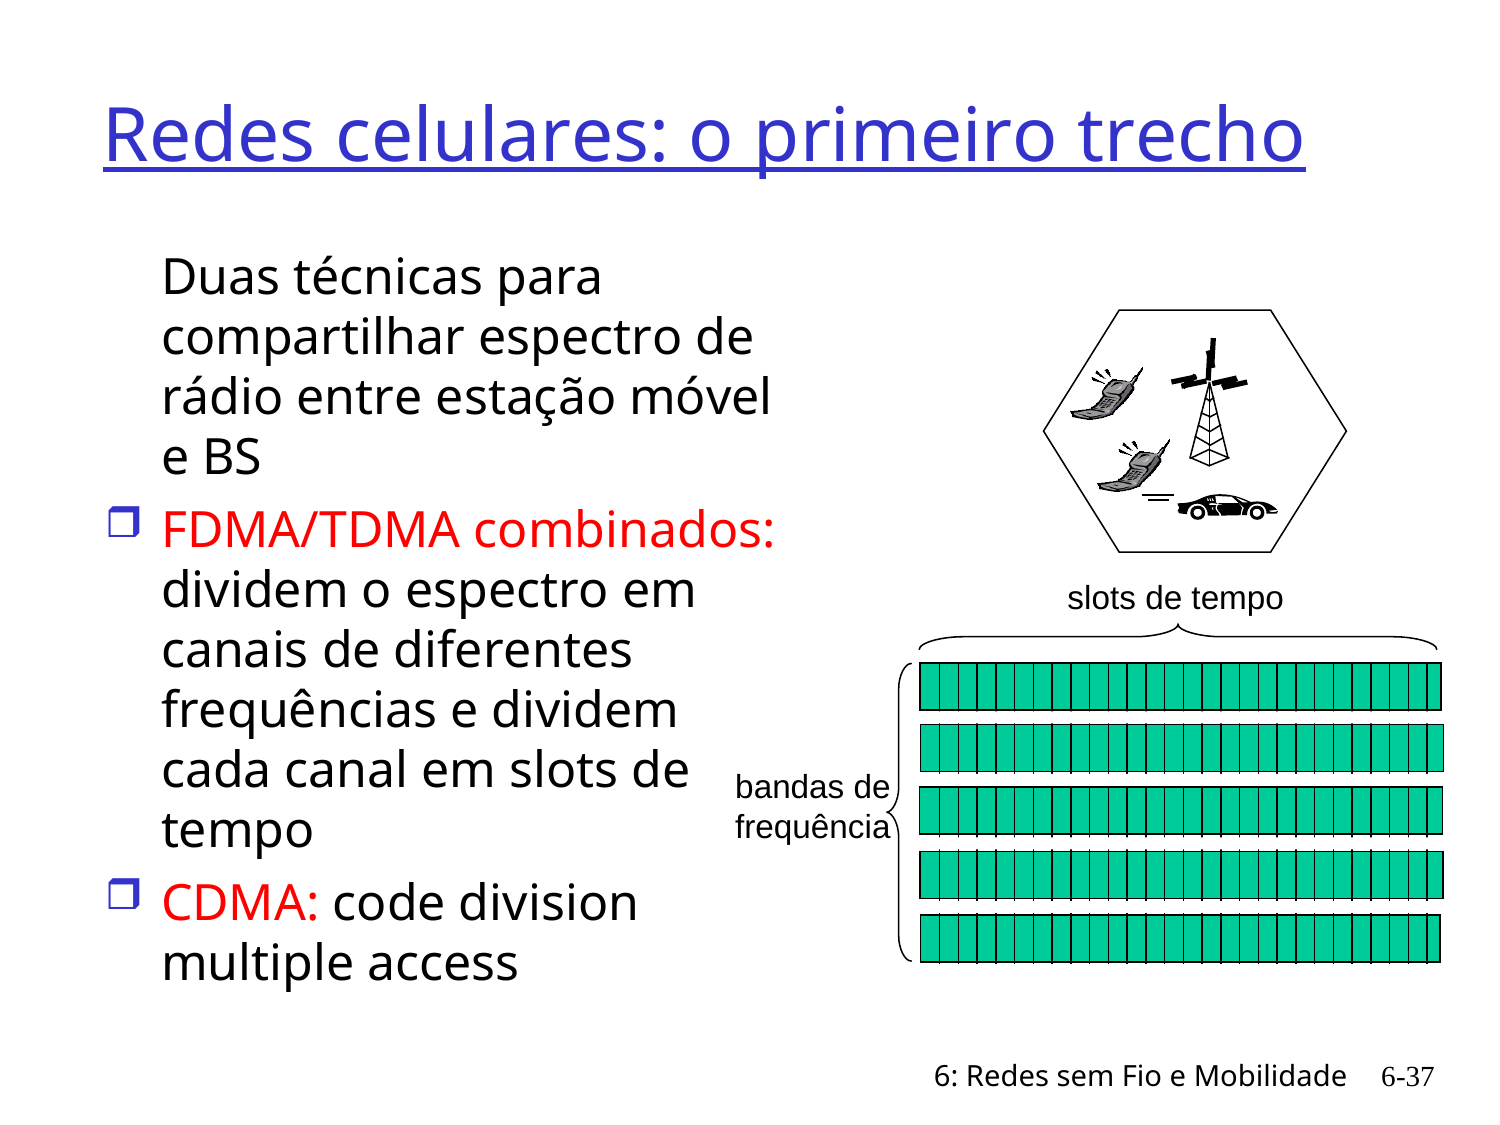

Redes celulares: o primeiro trecho
	Duas técnicas para compartilhar espectro de rádio entre estação móvel e BS
FDMA/TDMA combinados: dividem o espectro em canais de diferentes frequências e dividem cada canal em slots de tempo
CDMA: code division multiple access
slots de tempo
bandas de
frequência
6: Redes sem Fio e Mobilidade